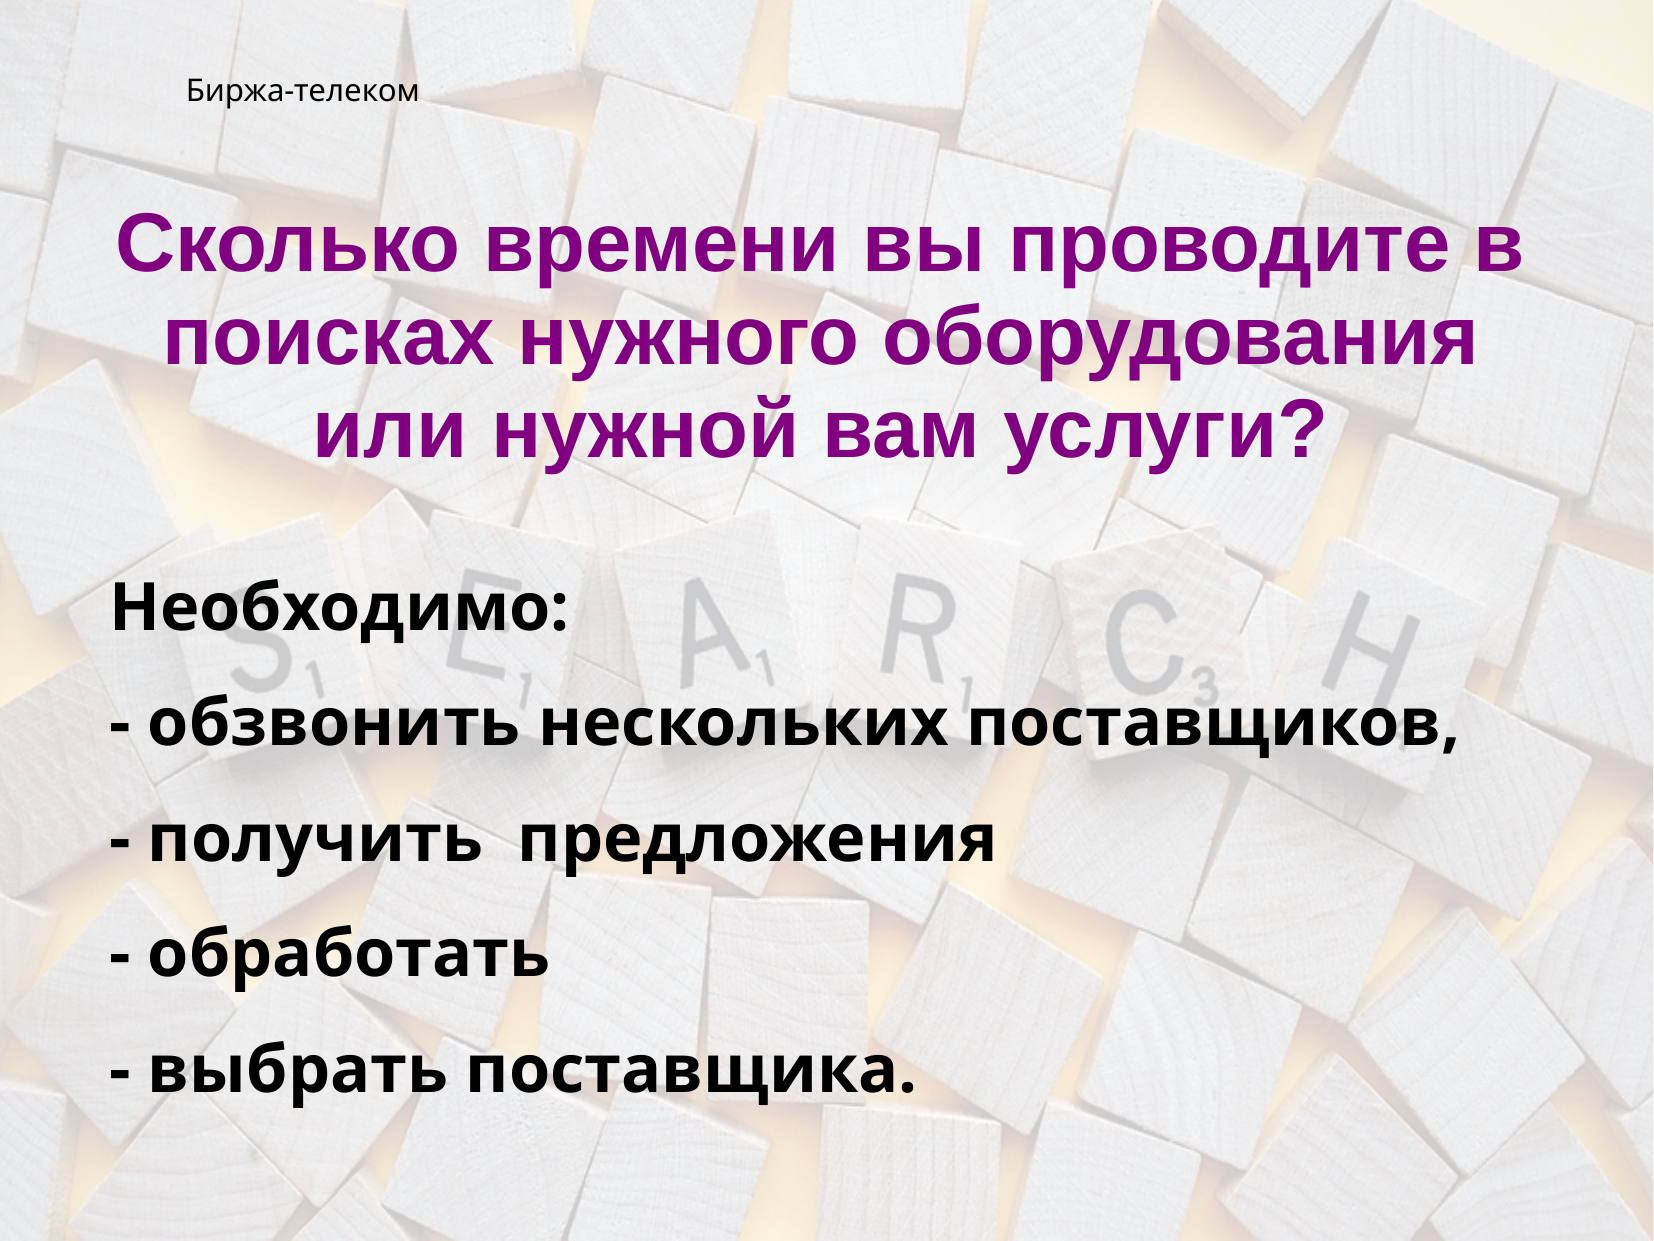

Биржа-телеком
Сколько времени вы проводите в поисках нужного оборудования или нужной вам услуги?
Необходимо:
- обзвонить нескольких поставщиков,
- получить предложения
- обработать
- выбрать поставщика.